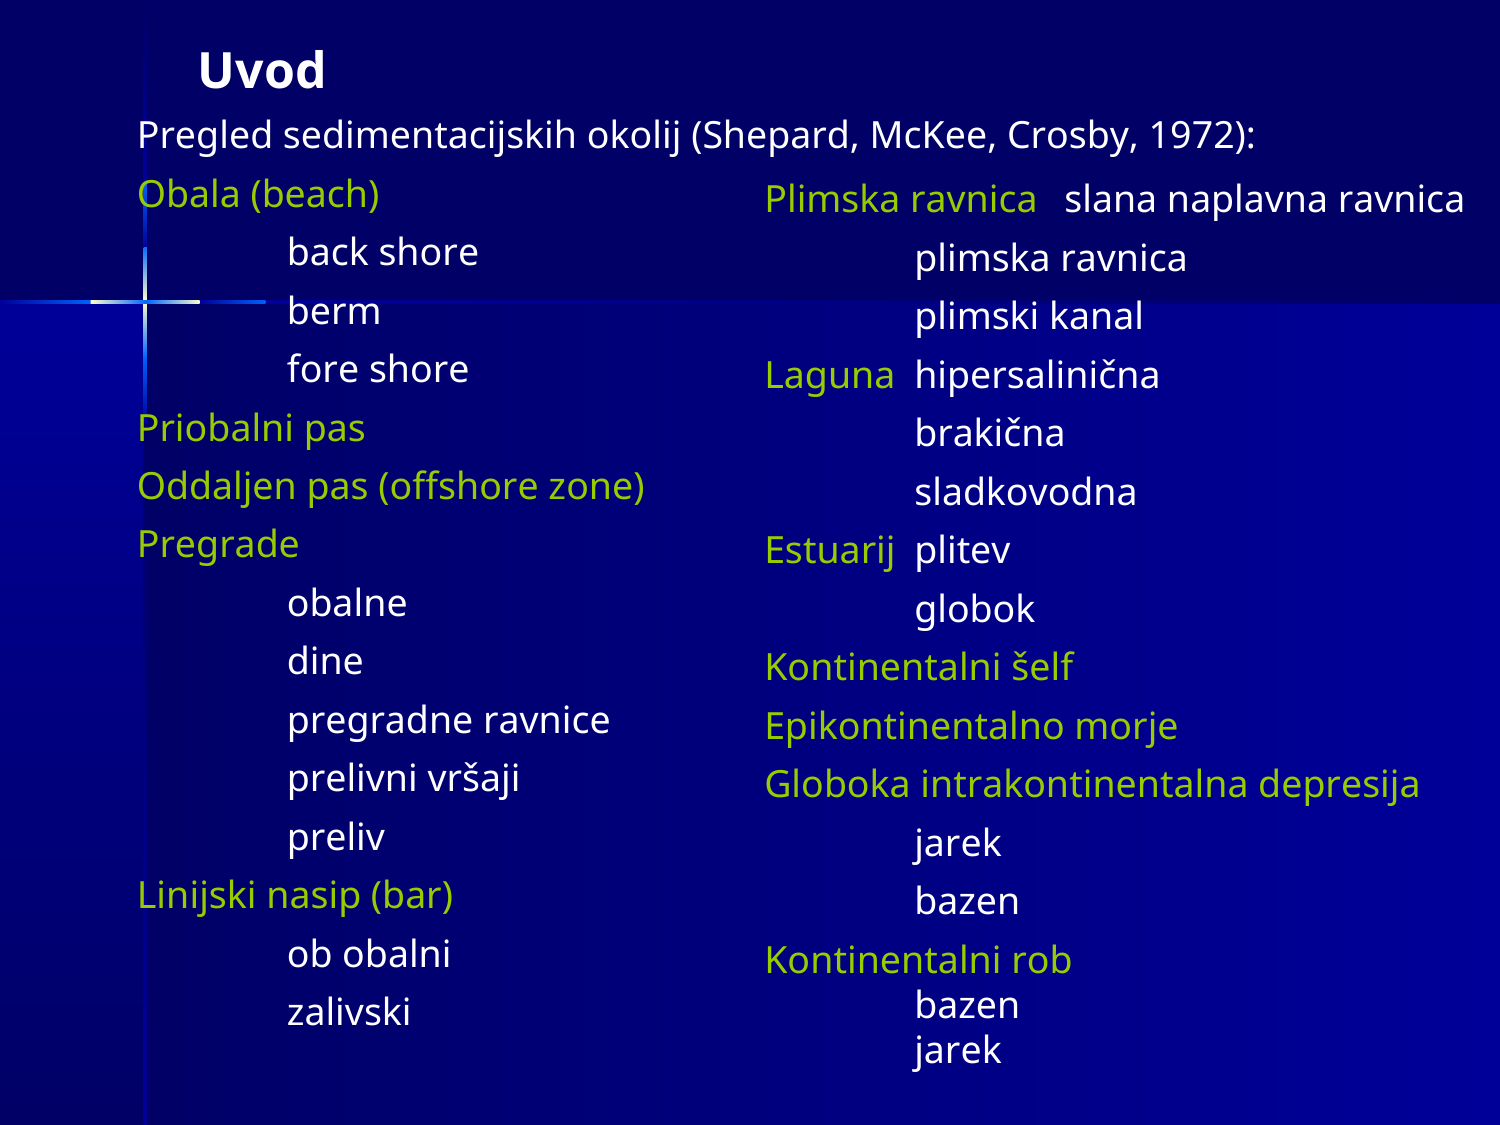

Uvod
Pregled sedimentacijskih okolij (Shepard, McKee, Crosby, 1972):
Obala (beach)
	back shore
	berm
	fore shore
Priobalni pas
Oddaljen pas (offshore zone)
Pregrade
	obalne
	dine
	pregradne ravnice
	prelivni vršaji
	preliv
Linijski nasip (bar)
	ob obalni
	zalivski
Plimska ravnica	slana naplavna ravnica
	plimska ravnica
	plimski kanal
Laguna	hipersalinična
	brakična
	sladkovodna
Estuarij	plitev
	globok
Kontinentalni šelf
Epikontinentalno morje
Globoka intrakontinentalna depresija
	jarek
	bazen
Kontinentalni rob
	bazen
	jarek